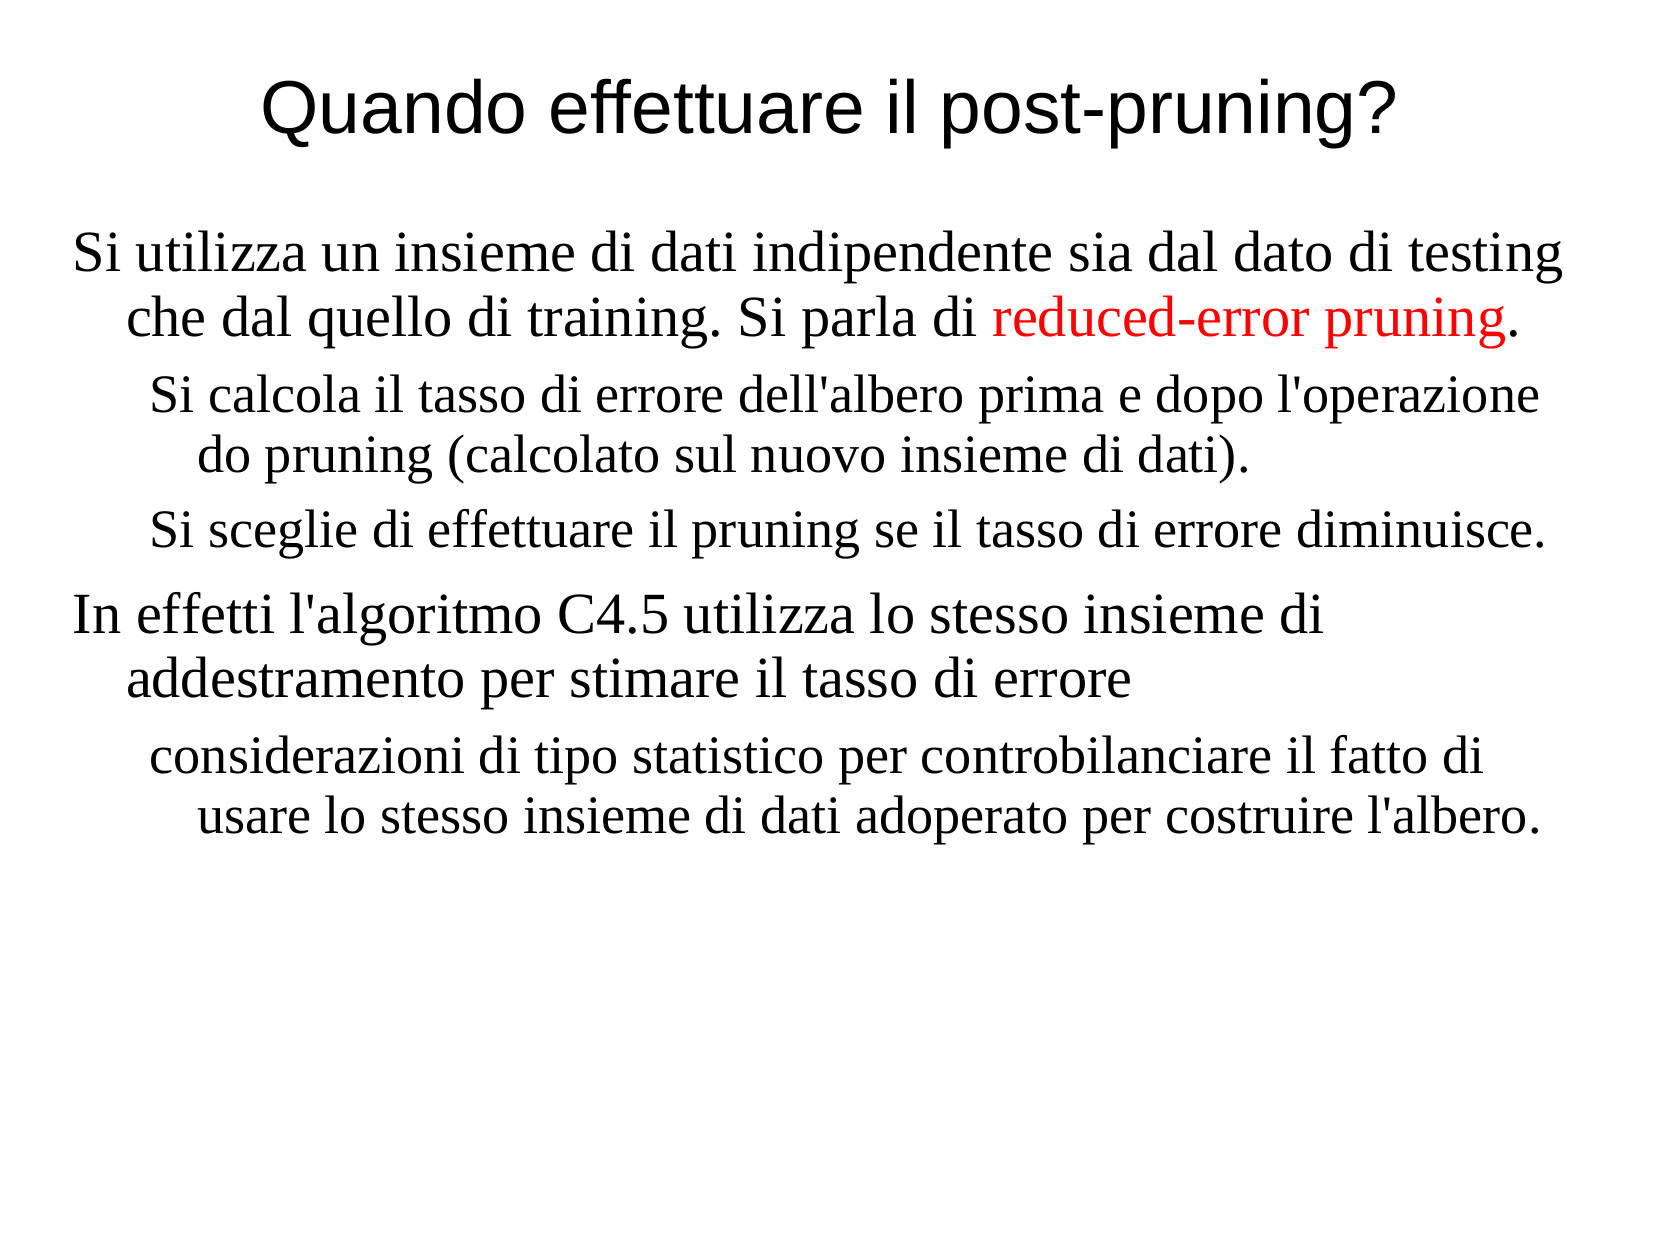

# Quando effettuare il post-pruning?
Si utilizza un insieme di dati indipendente sia dal dato di testing che dal quello di training. Si parla di reduced-error pruning.
Si calcola il tasso di errore dell'albero prima e dopo l'operazione do pruning (calcolato sul nuovo insieme di dati).
Si sceglie di effettuare il pruning se il tasso di errore diminuisce.
In effetti l'algoritmo C4.5 utilizza lo stesso insieme di addestramento per stimare il tasso di errore
considerazioni di tipo statistico per controbilanciare il fatto di usare lo stesso insieme di dati adoperato per costruire l'albero.